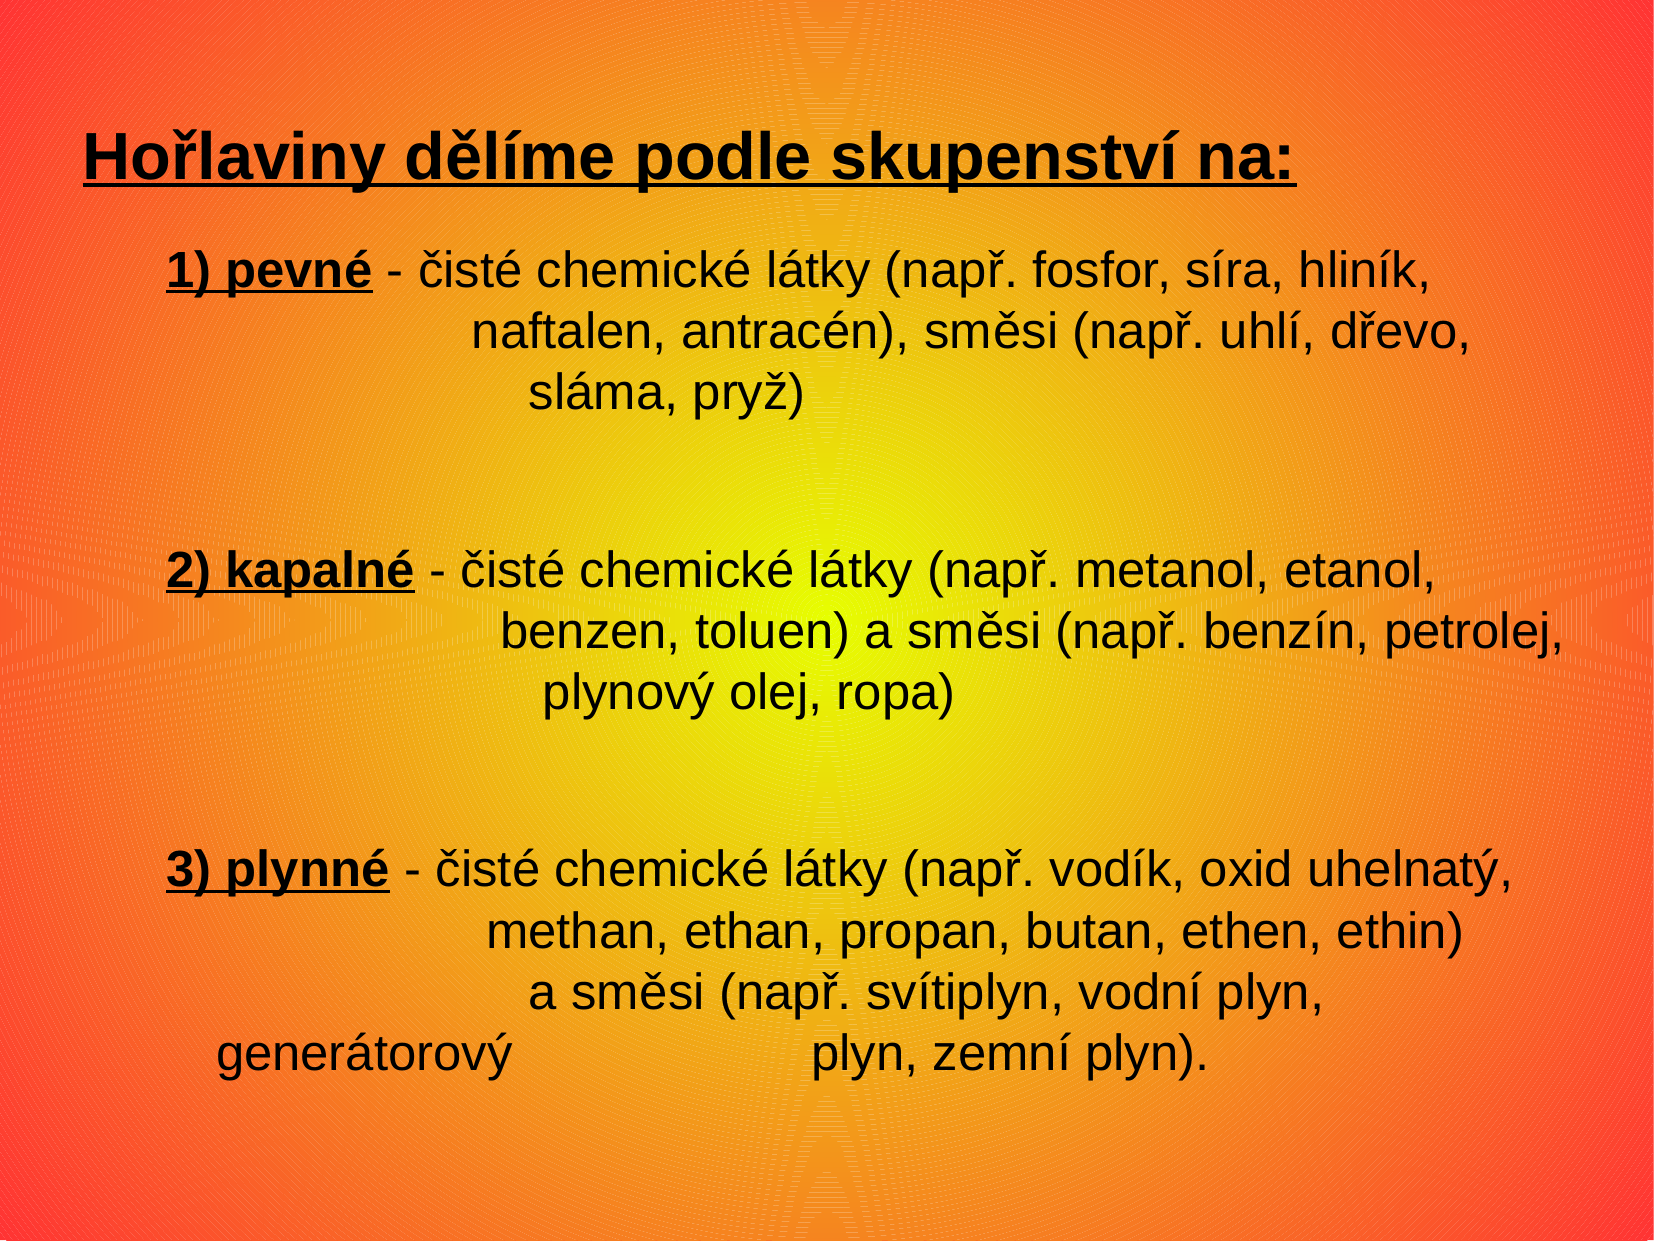

# Hořlaviny dělíme podle skupenství na:
1) pevné - čisté chemické látky (např. fosfor, síra, hliník, naftalen, antracén), směsi (např. uhlí, dřevo, sláma, pryž)
2) kapalné - čisté chemické látky (např. metanol, etanol, benzen, toluen) a směsi (např. benzín, petrolej, plynový olej, ropa)
3) plynné - čisté chemické látky (např. vodík, oxid uhelnatý, methan, ethan, propan, butan, ethen, ethin) a směsi (např. svítiplyn, vodní plyn, generátorový plyn, zemní plyn).